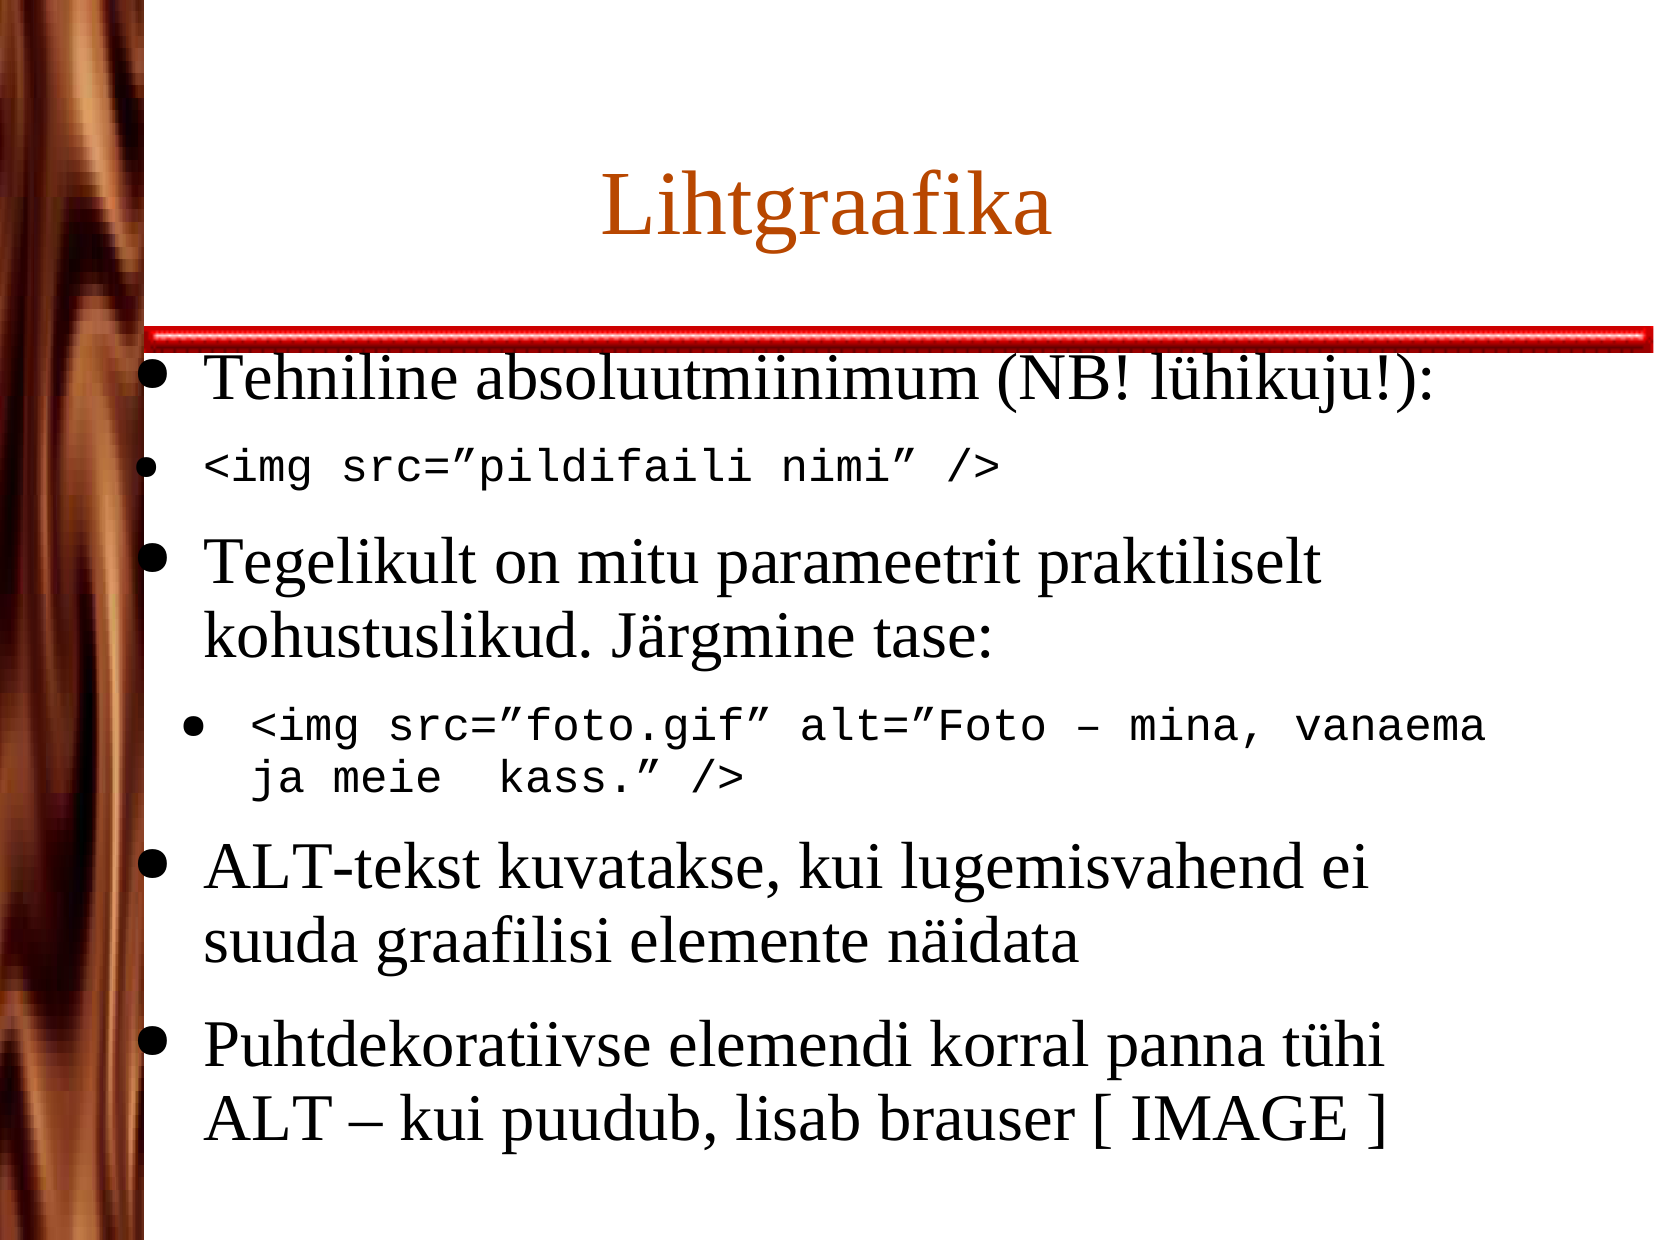

# Lihtgraafika
Tehniline absoluutmiinimum (NB! lühikuju!):
<img src=”pildifaili nimi” />
Tegelikult on mitu parameetrit praktiliselt kohustuslikud. Järgmine tase:
<img src=”foto.gif” alt=”Foto – mina, vanaema ja meie kass.” />
ALT-tekst kuvatakse, kui lugemisvahend ei suuda graafilisi elemente näidata
Puhtdekoratiivse elemendi korral panna tühi ALT – kui puudub, lisab brauser [ IMAGE ]